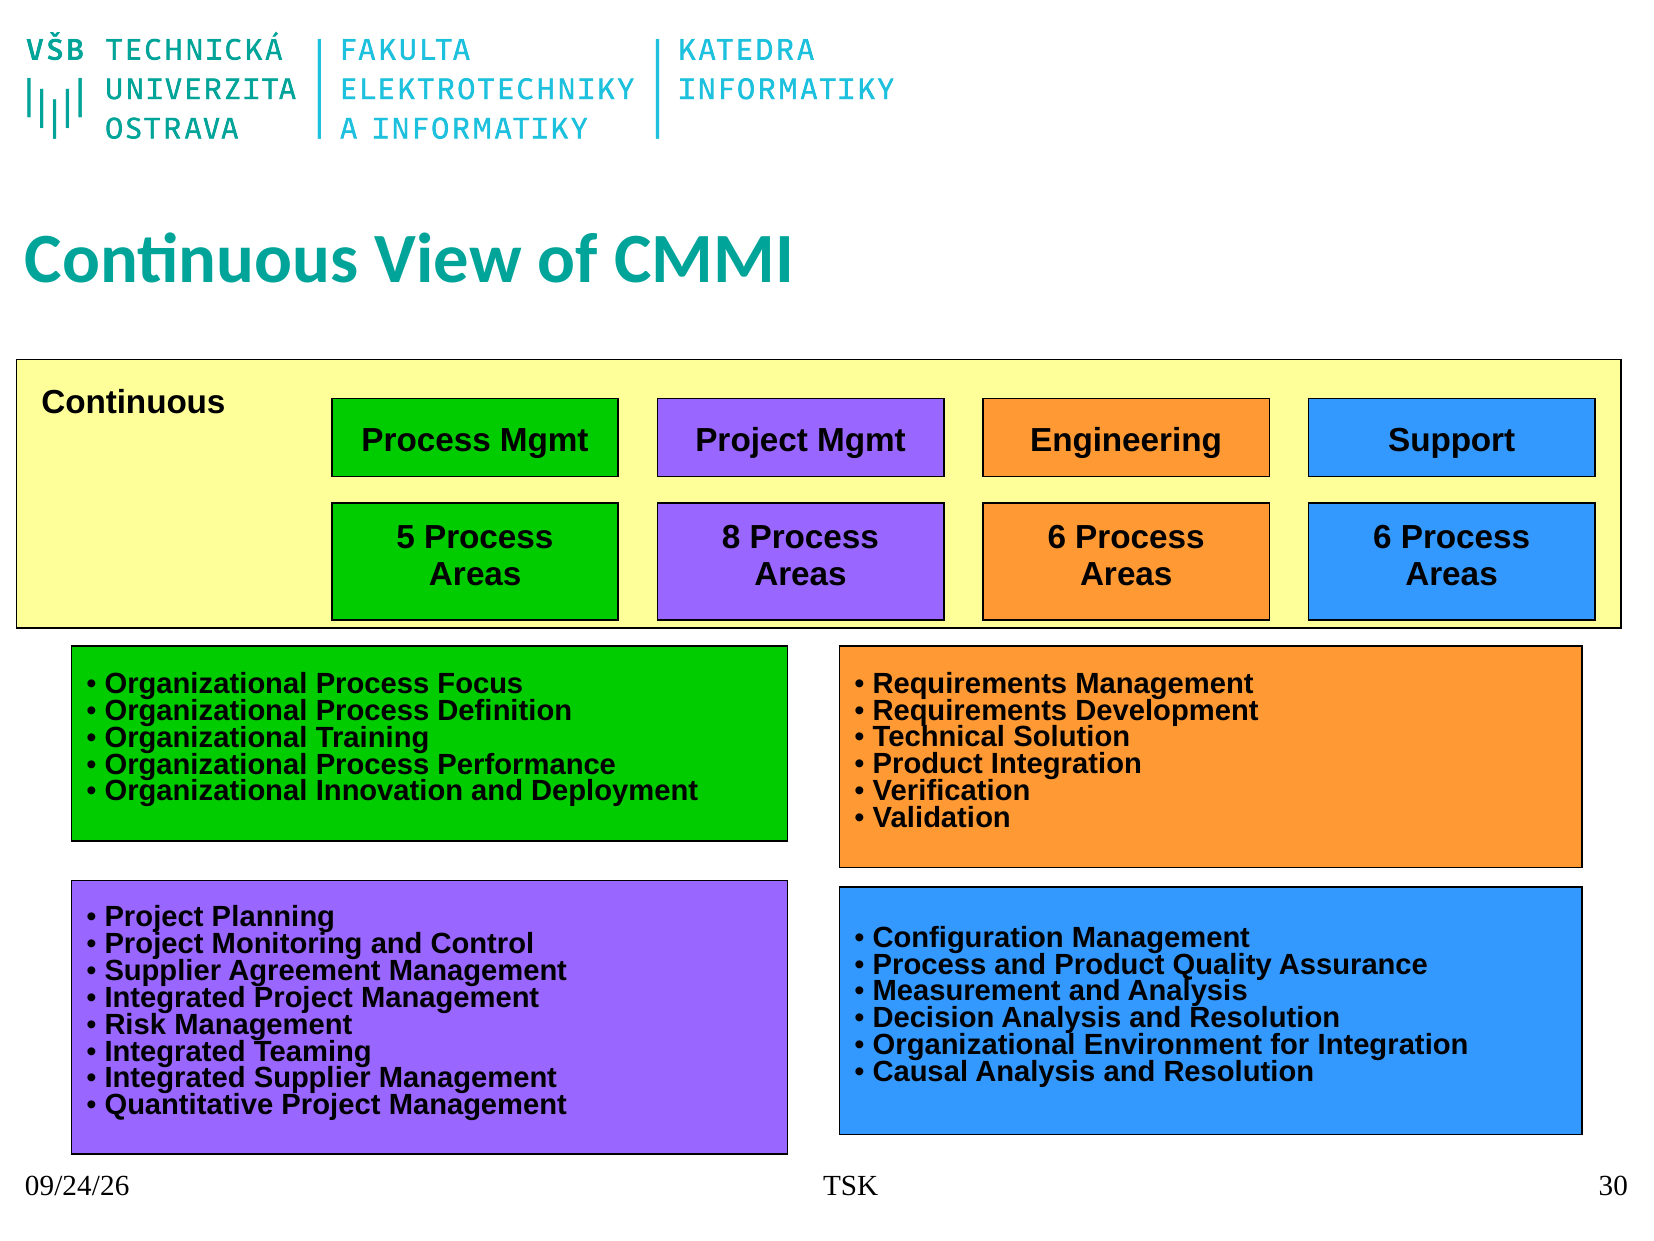

# Continuous View of CMMI
Continuous
Process Mgmt
Project Mgmt
Engineering
Support
5 Process
Areas
8 Process
Areas
6 Process
Areas
6 Process
Areas
• Organizational Process Focus
• Organizational Process Definition
• Organizational Training
• Organizational Process Performance
• Organizational Innovation and Deployment
• Requirements Management
• Requirements Development
• Technical Solution
• Product Integration
• Verification
• Validation
• Project Planning
• Project Monitoring and Control
• Supplier Agreement Management
• Integrated Project Management
• Risk Management
• Integrated Teaming
• Integrated Supplier Management
• Quantitative Project Management
• Configuration Management
• Process and Product Quality Assurance
• Measurement and Analysis
• Decision Analysis and Resolution
• Organizational Environment for Integration
• Causal Analysis and Resolution
TSK
30